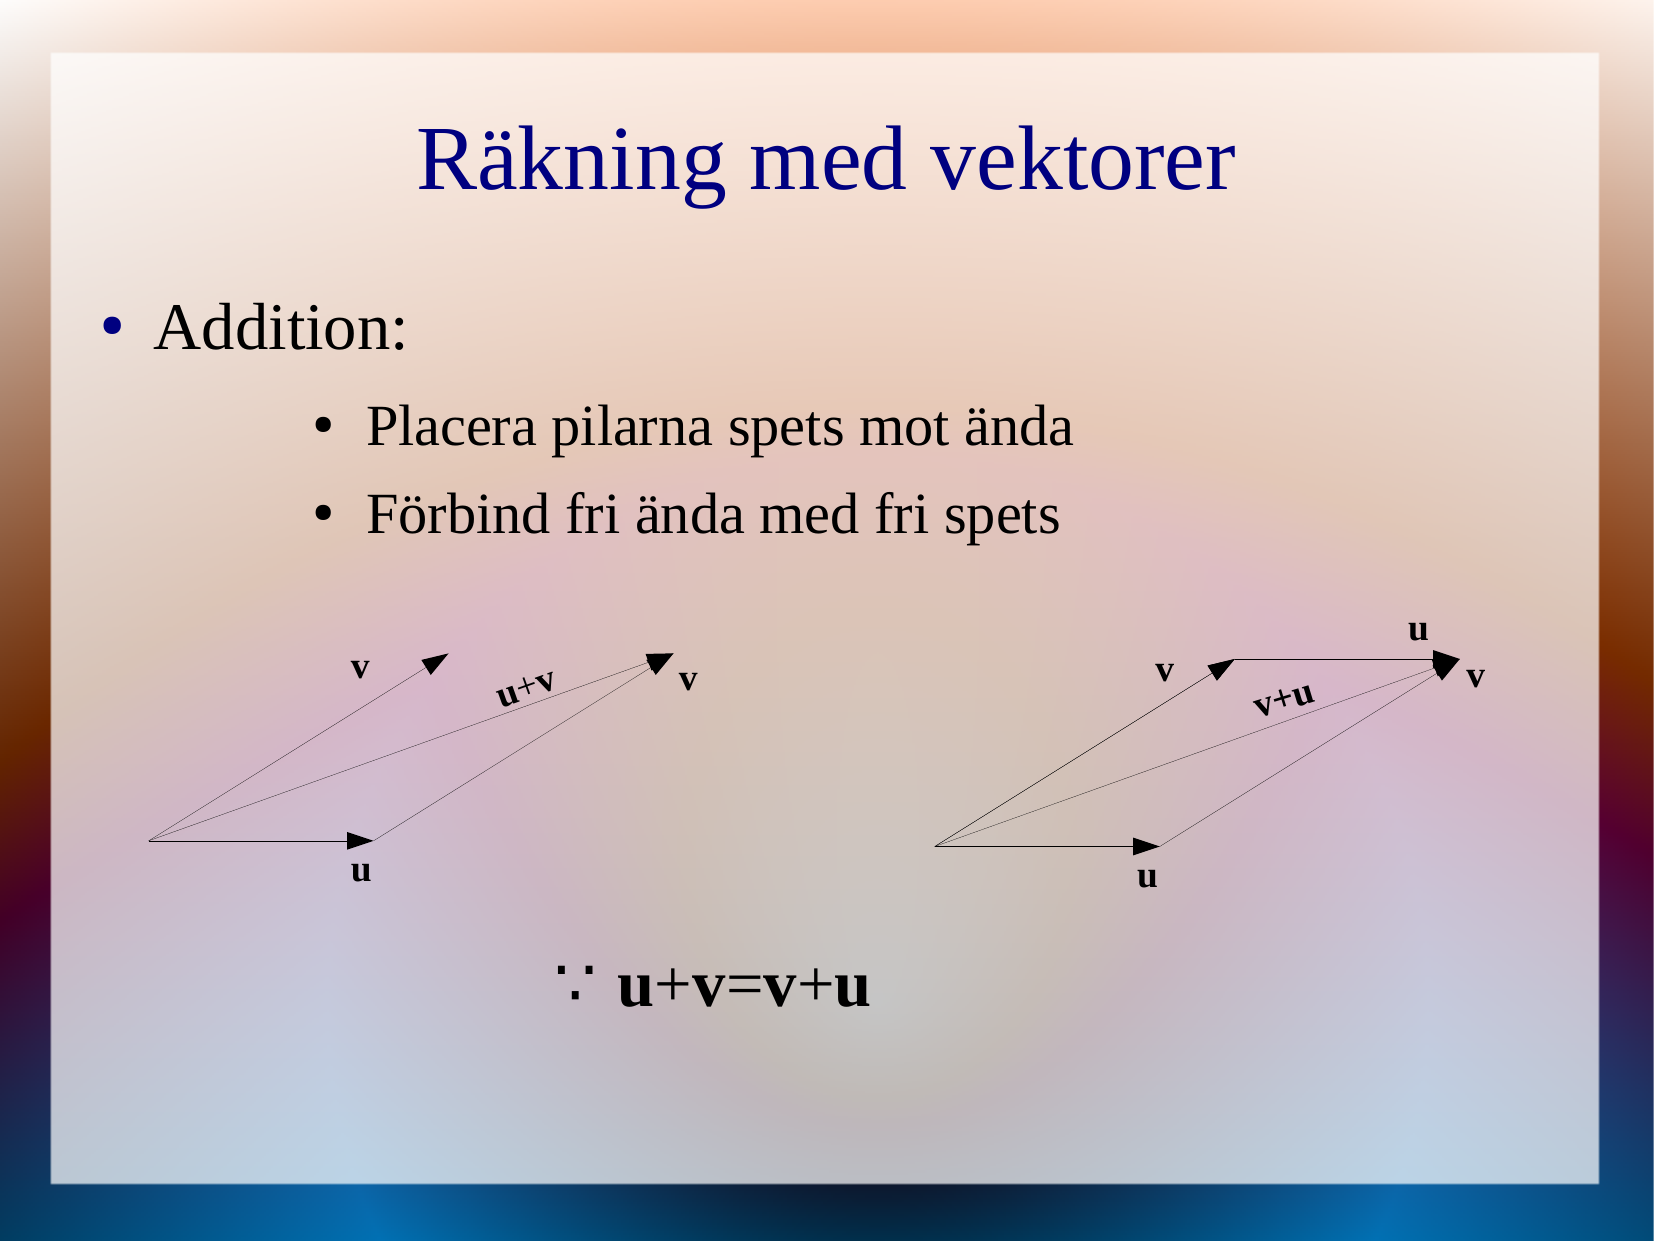

# Räkning med vektorer
Addition:
Placera pilarna spets mot ända
Förbind fri ända med fri spets
u
v
v
v
v
u+v
v+u
u
u
∵ u+v=v+u